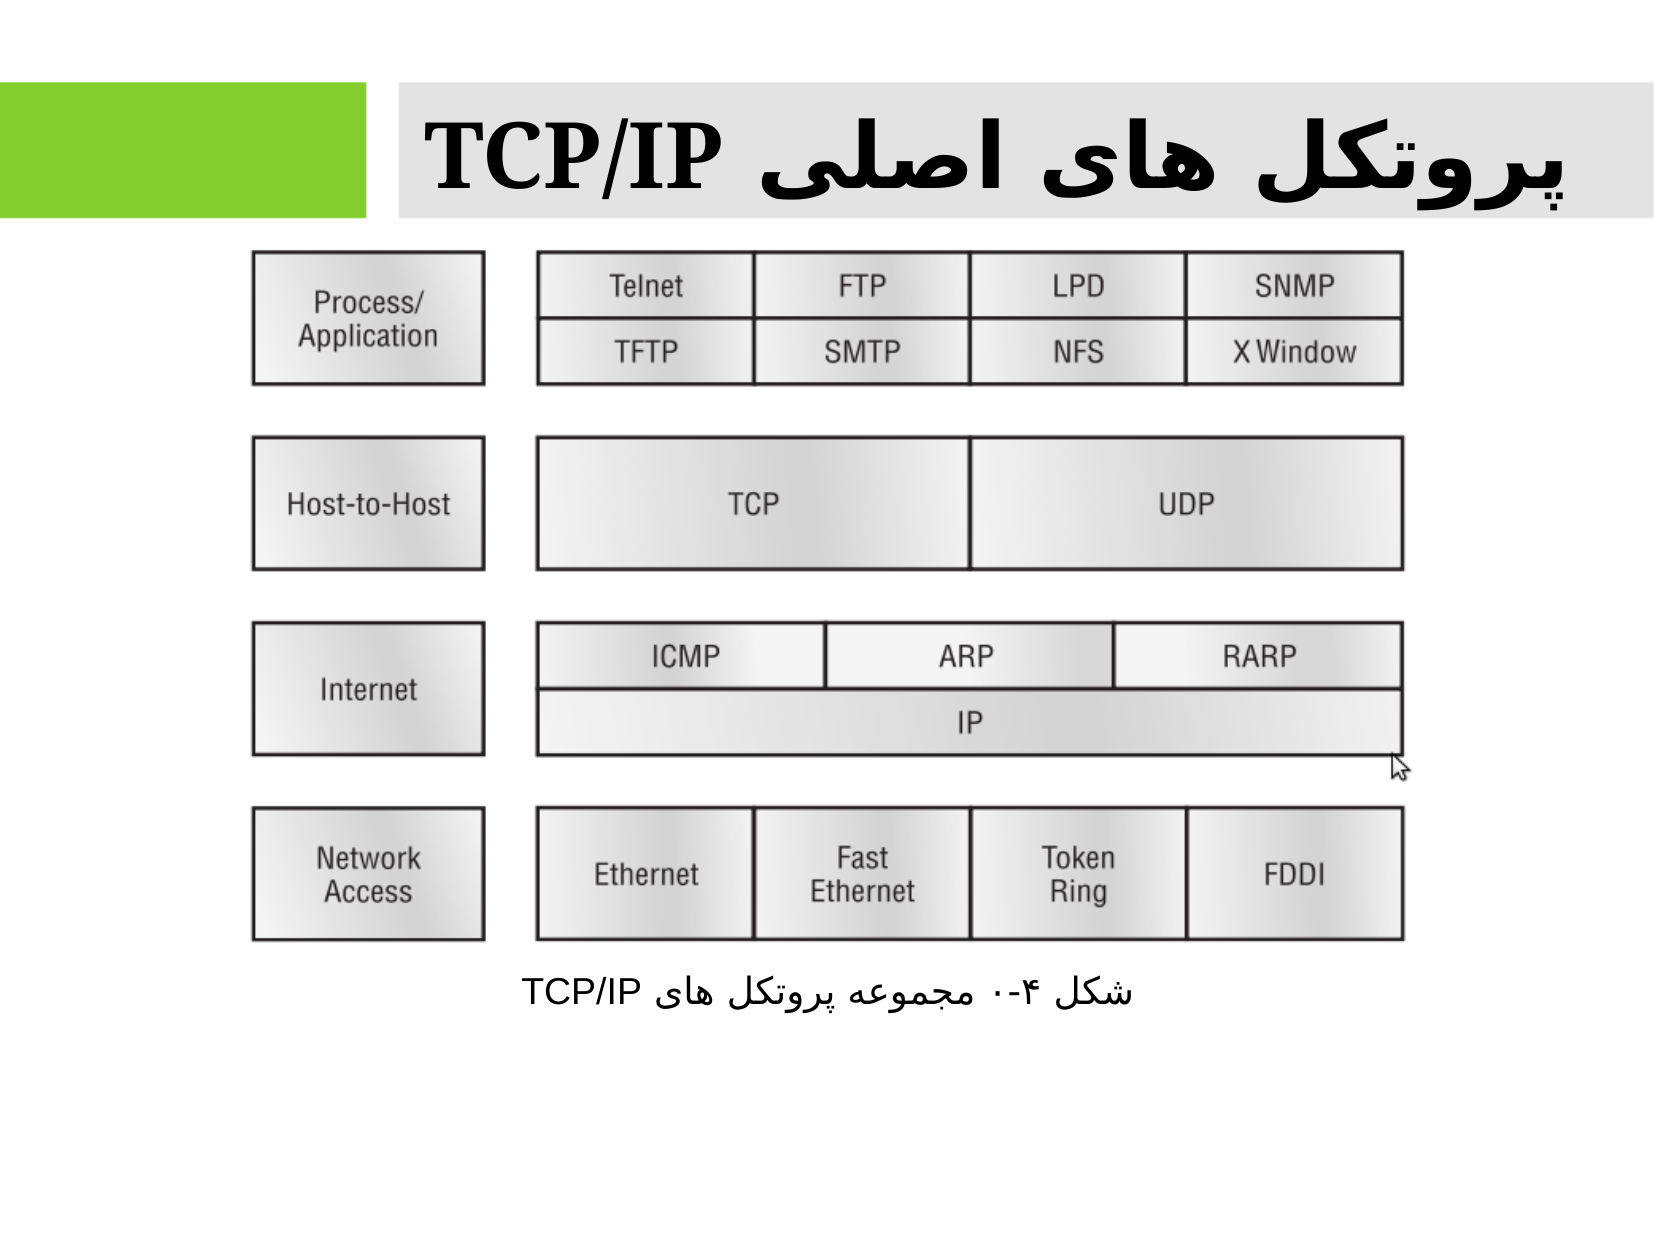

# پروتکل های اصلی TCP/IP
شکل ۴-۰ مجموعه پروتکل های TCP/IP